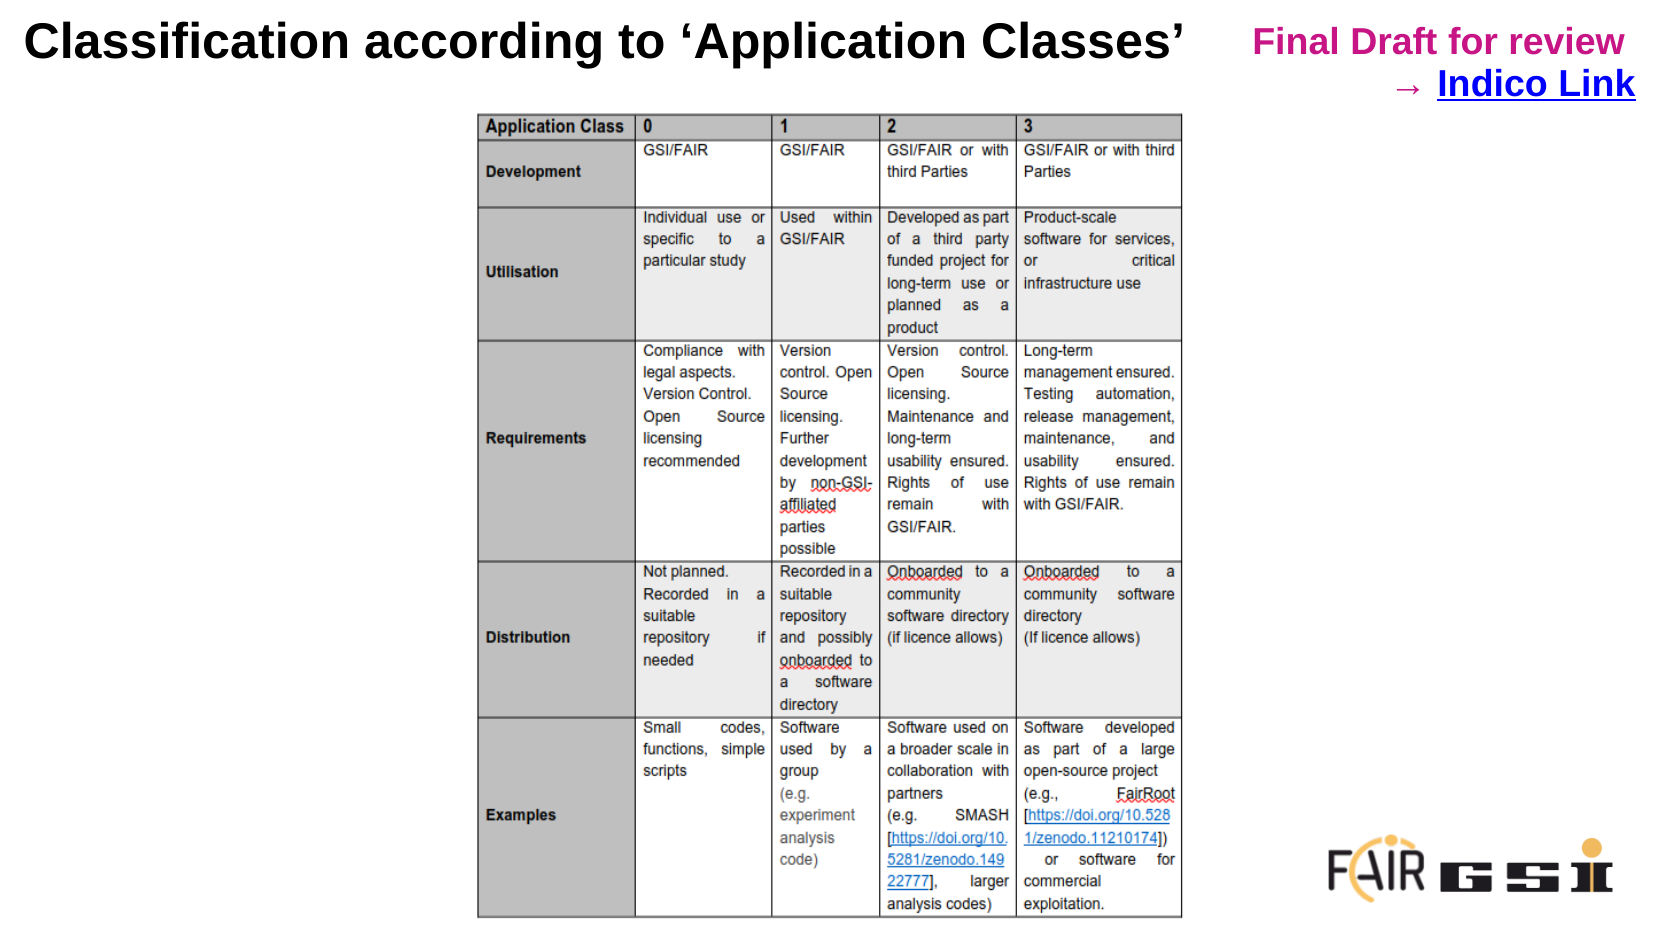

# Classification according to ‘Application Classes’
Final Draft for review
→ Indico Link